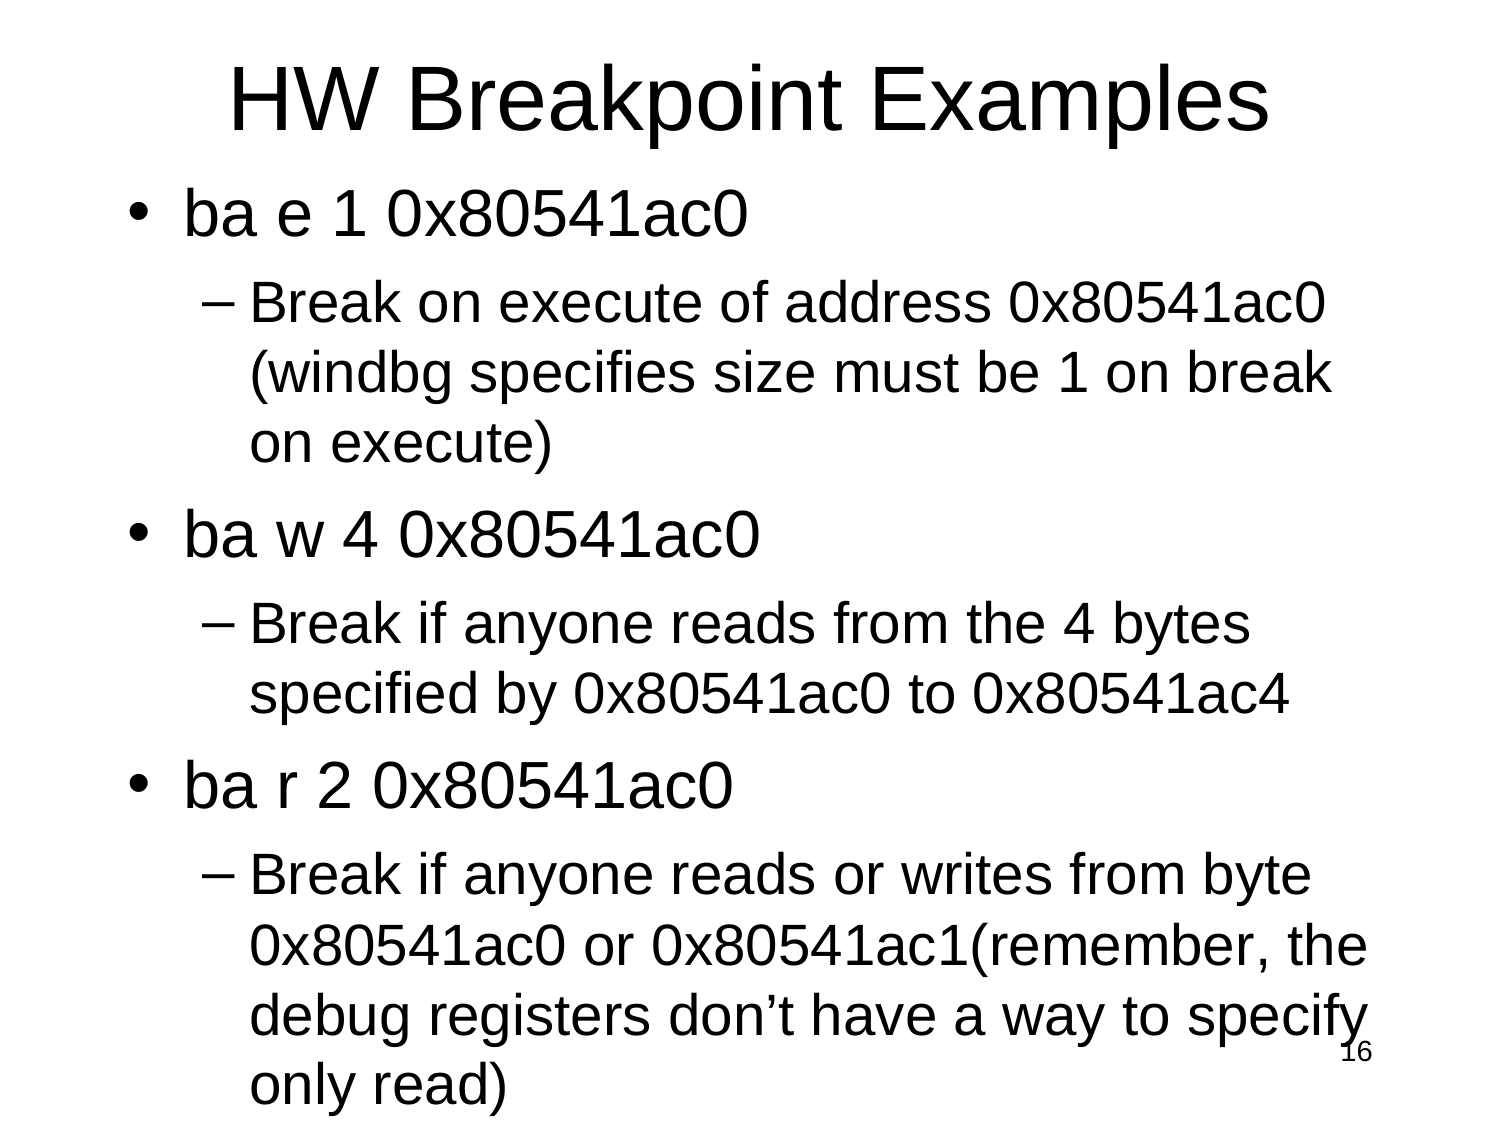

# HW Breakpoint Examples
ba e 1 0x80541ac0
Break on execute of address 0x80541ac0 (windbg specifies size must be 1 on break on execute)
ba w 4 0x80541ac0
Break if anyone reads from the 4 bytes specified by 0x80541ac0 to 0x80541ac4
ba r 2 0x80541ac0
Break if anyone reads or writes from byte 0x80541ac0 or 0x80541ac1(remember, the debug registers don’t have a way to specify only read)